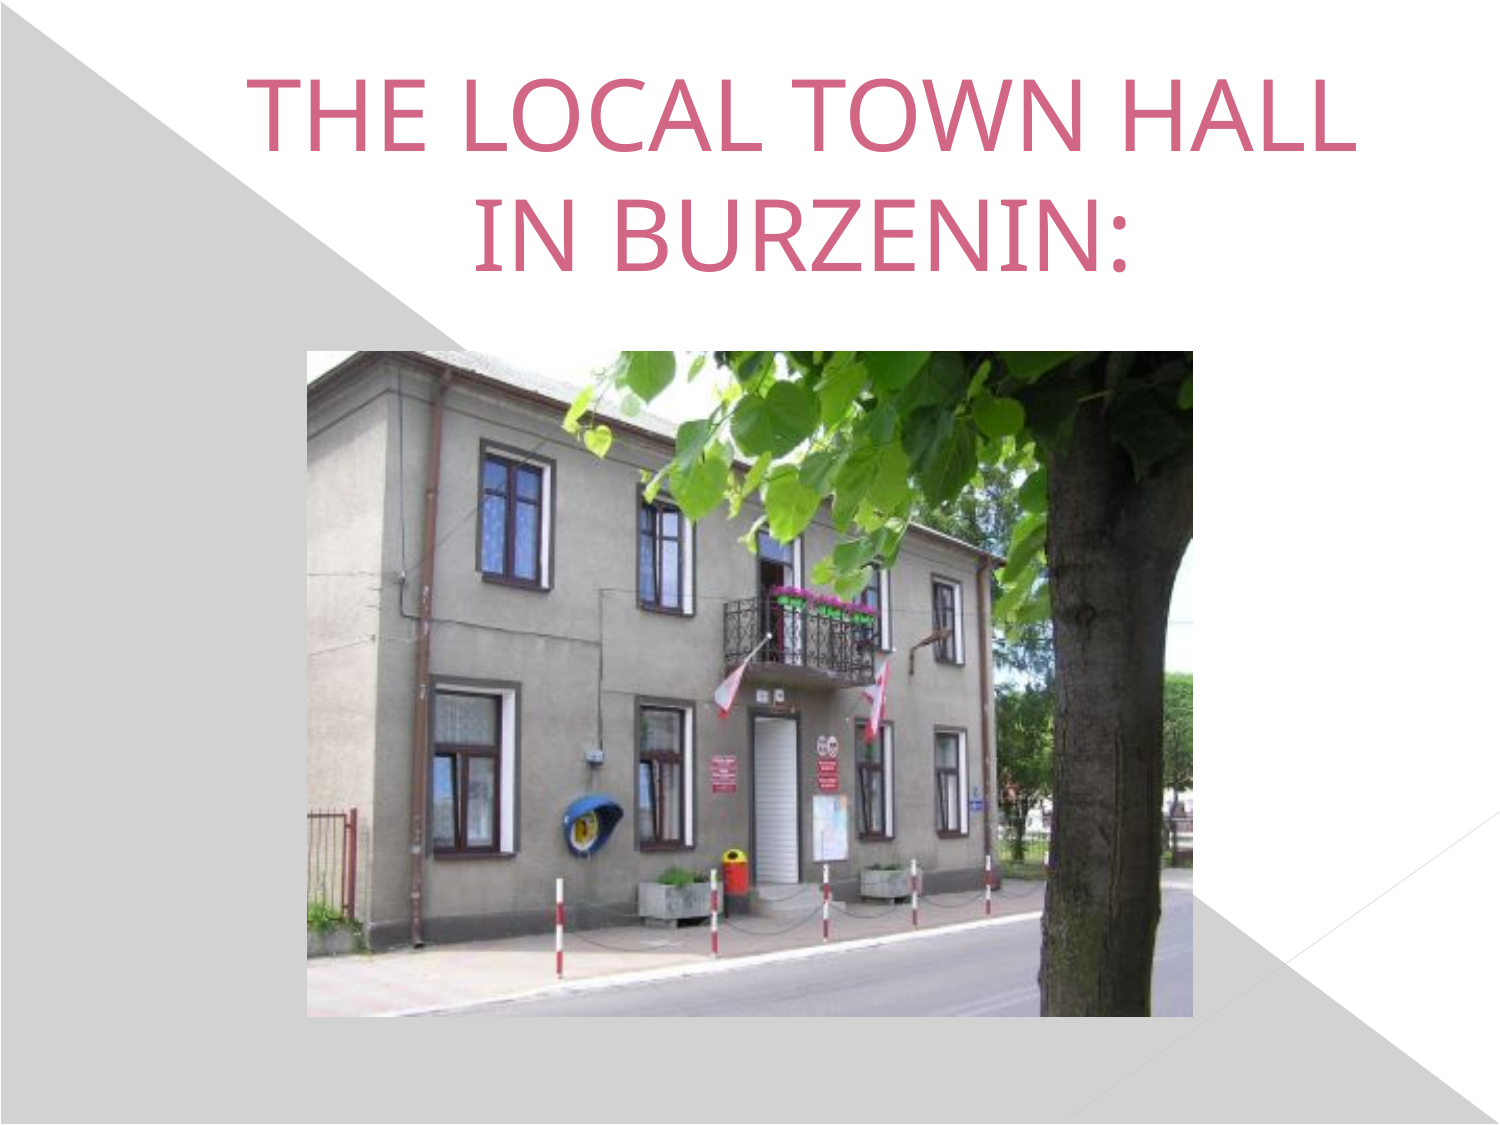

# THE LOCAL TOWN HALL IN BURZENIN: